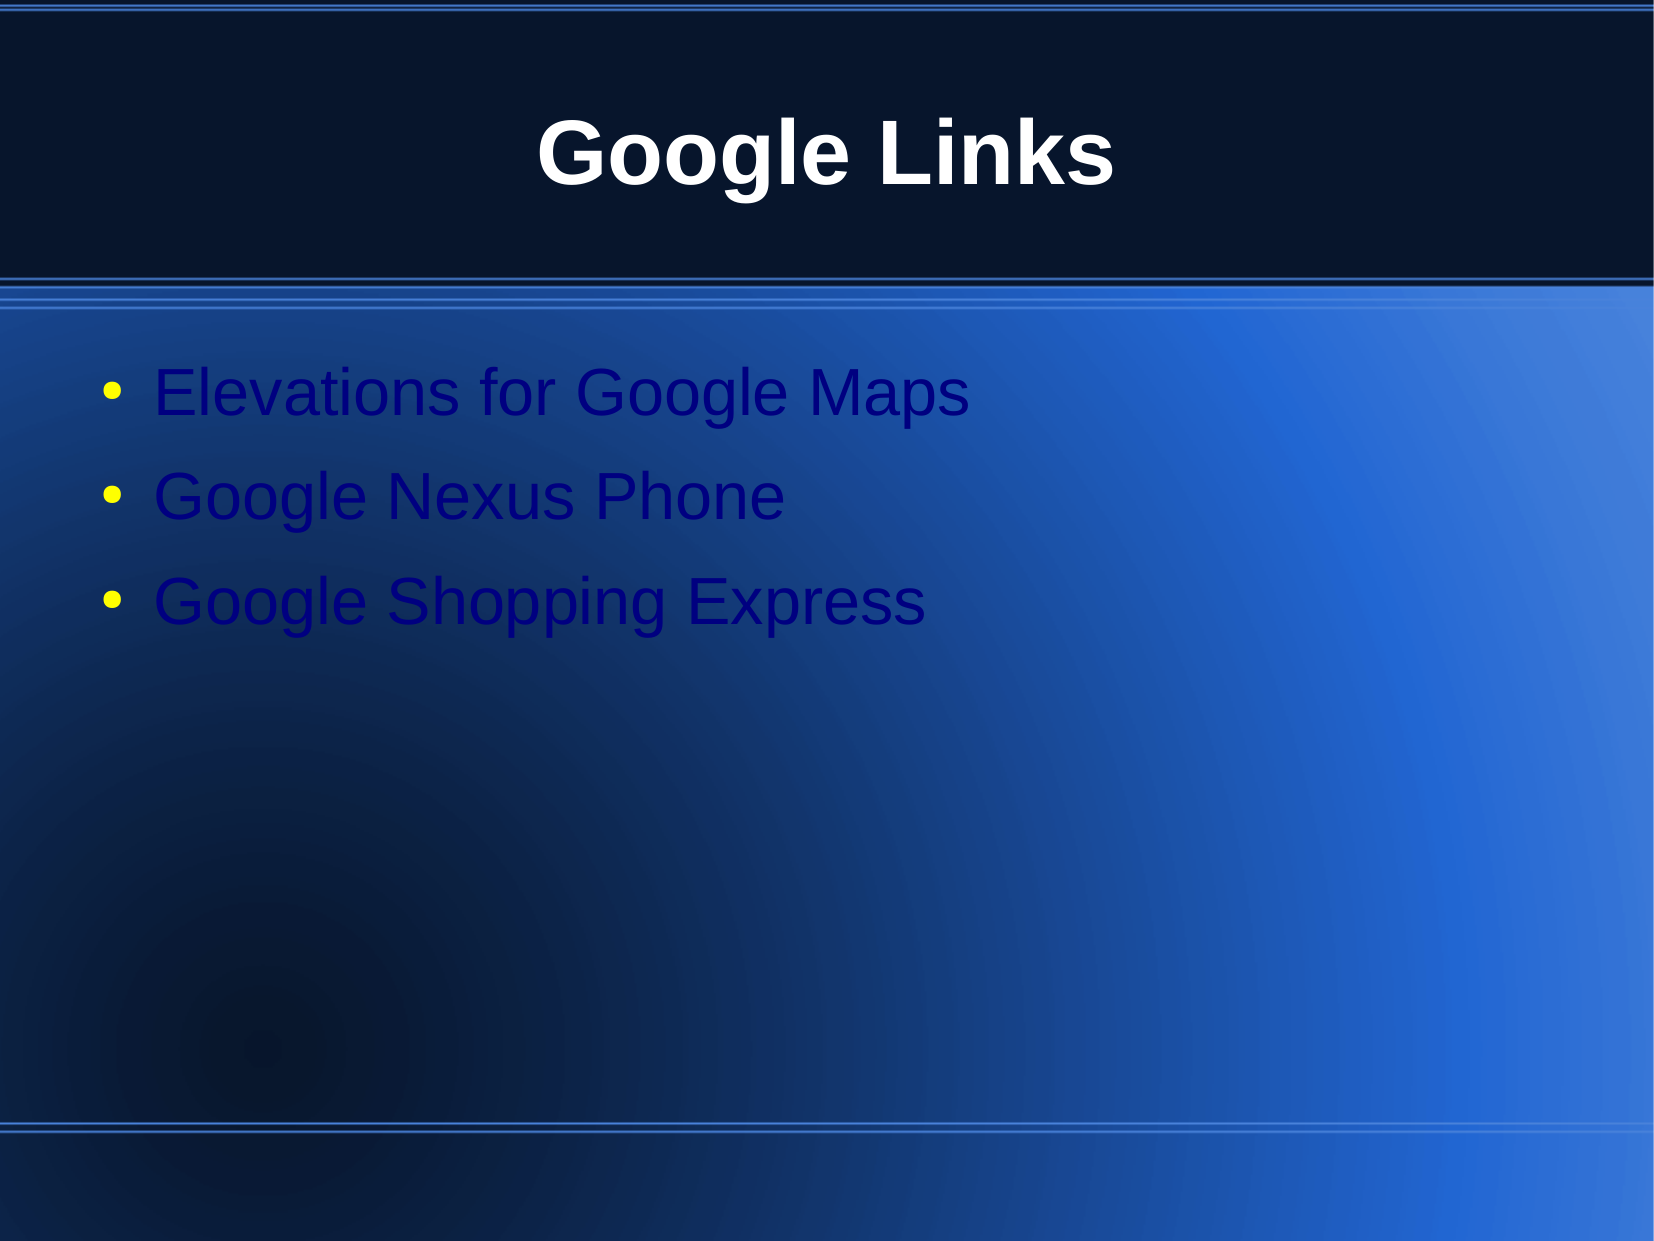

# Google Links
Elevations for Google Maps
Google Nexus Phone
Google Shopping Express